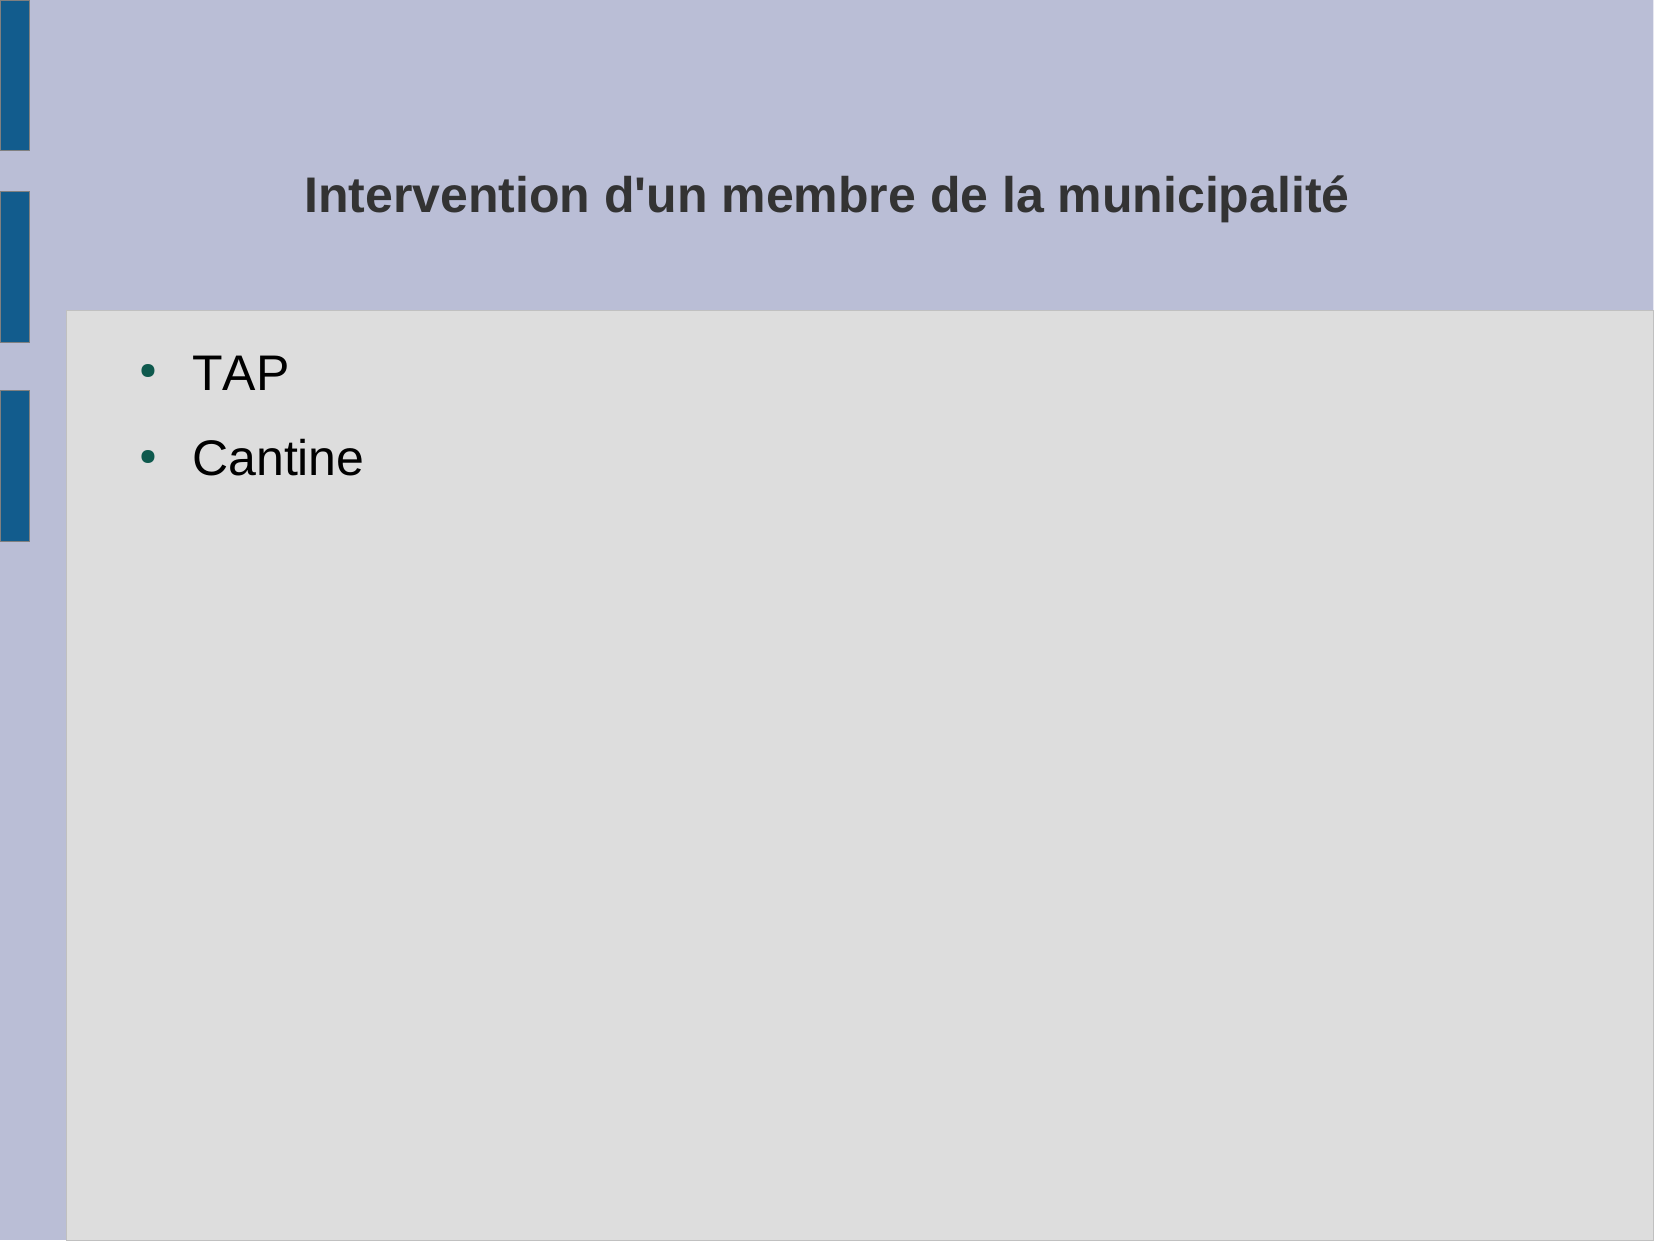

# Intervention d'un membre de la municipalité
TAP
Cantine